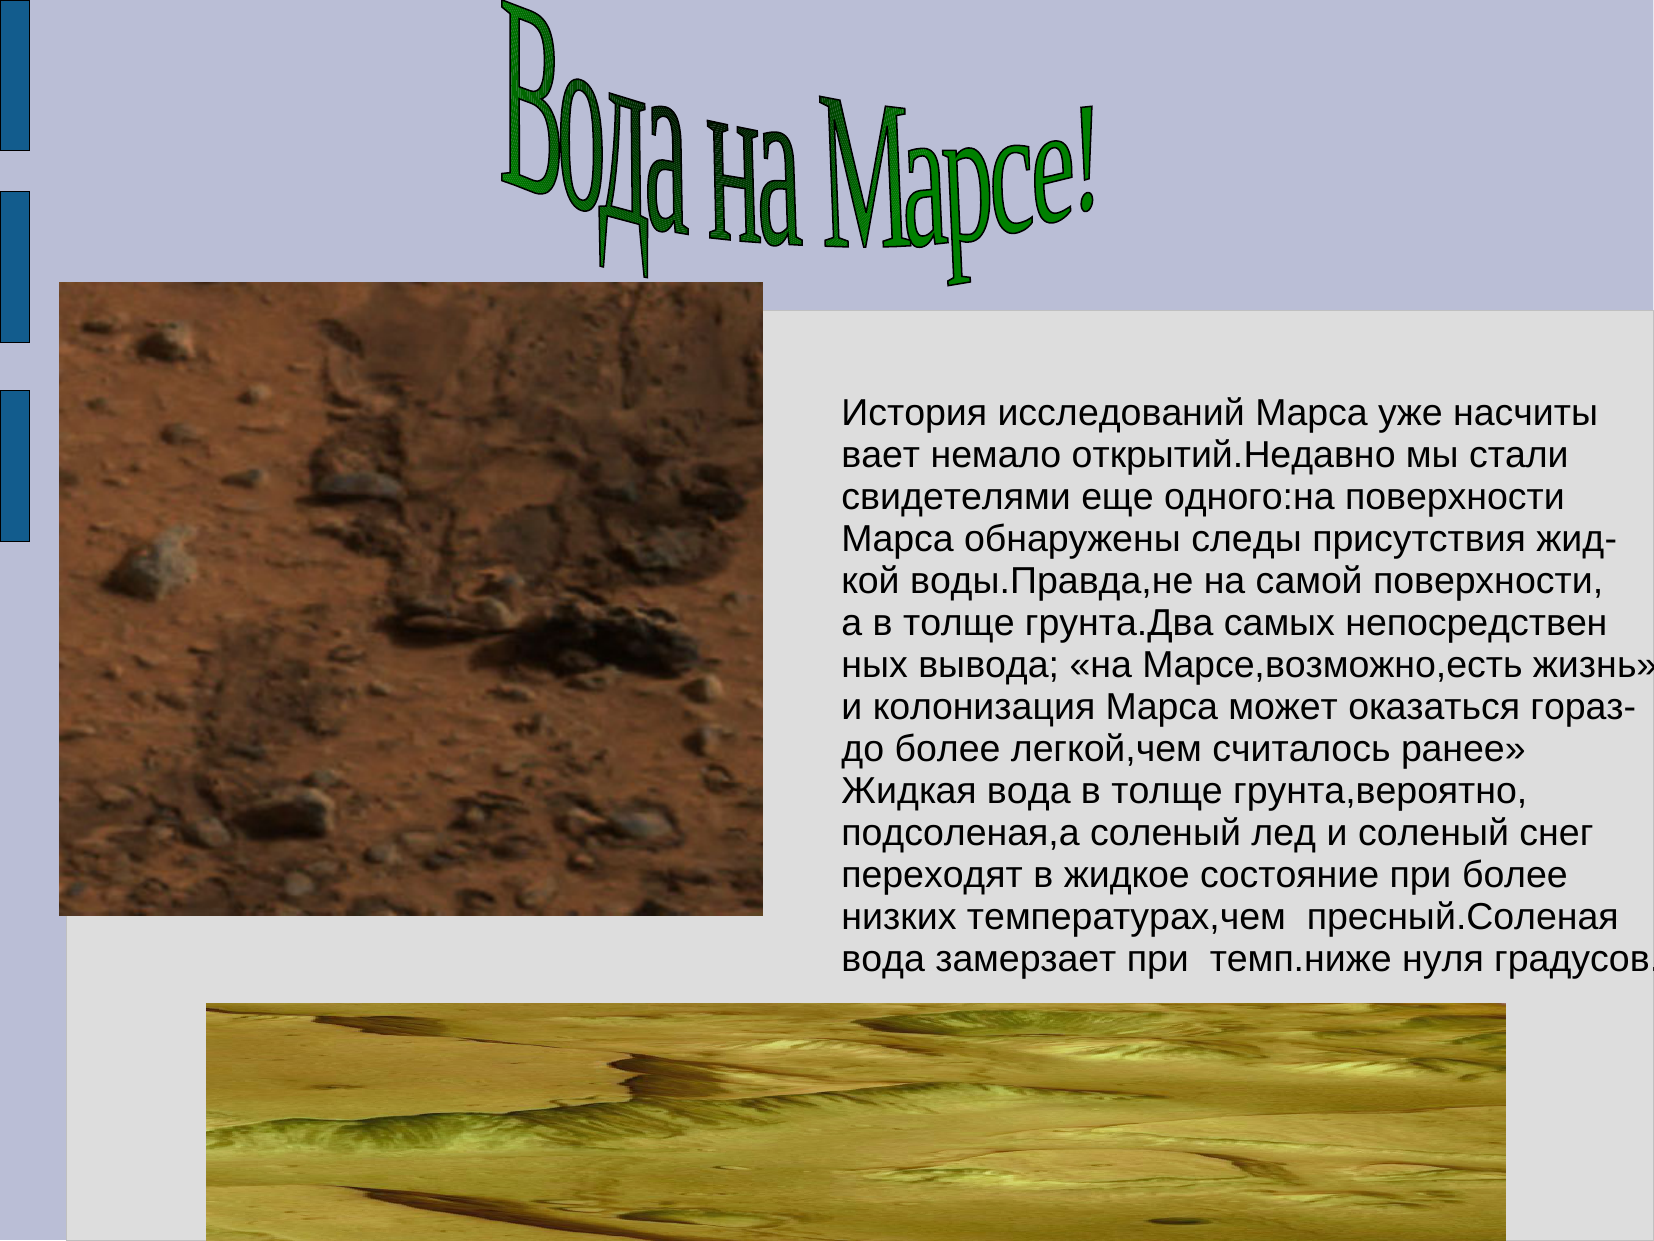

Вода на Марсе!
История исследований Марса уже насчиты
вает немало открытий.Недавно мы стали
свидетелями еще одного:на поверхности
Марса обнаружены следы присутствия жид-
кой воды.Правда,не на самой поверхности,
а в толще грунта.Два самых непосредствен
ных вывода; «на Марсе,возможно,есть жизнь»
и колонизация Марса может оказаться гораз-
до более легкой,чем считалось ранее»
Жидкая вода в толще грунта,вероятно,
подсоленая,а соленый лед и соленый снег
переходят в жидкое состояние при более
низких температурах,чем пресный.Соленая
вода замерзает при темп.ниже нуля градусов.